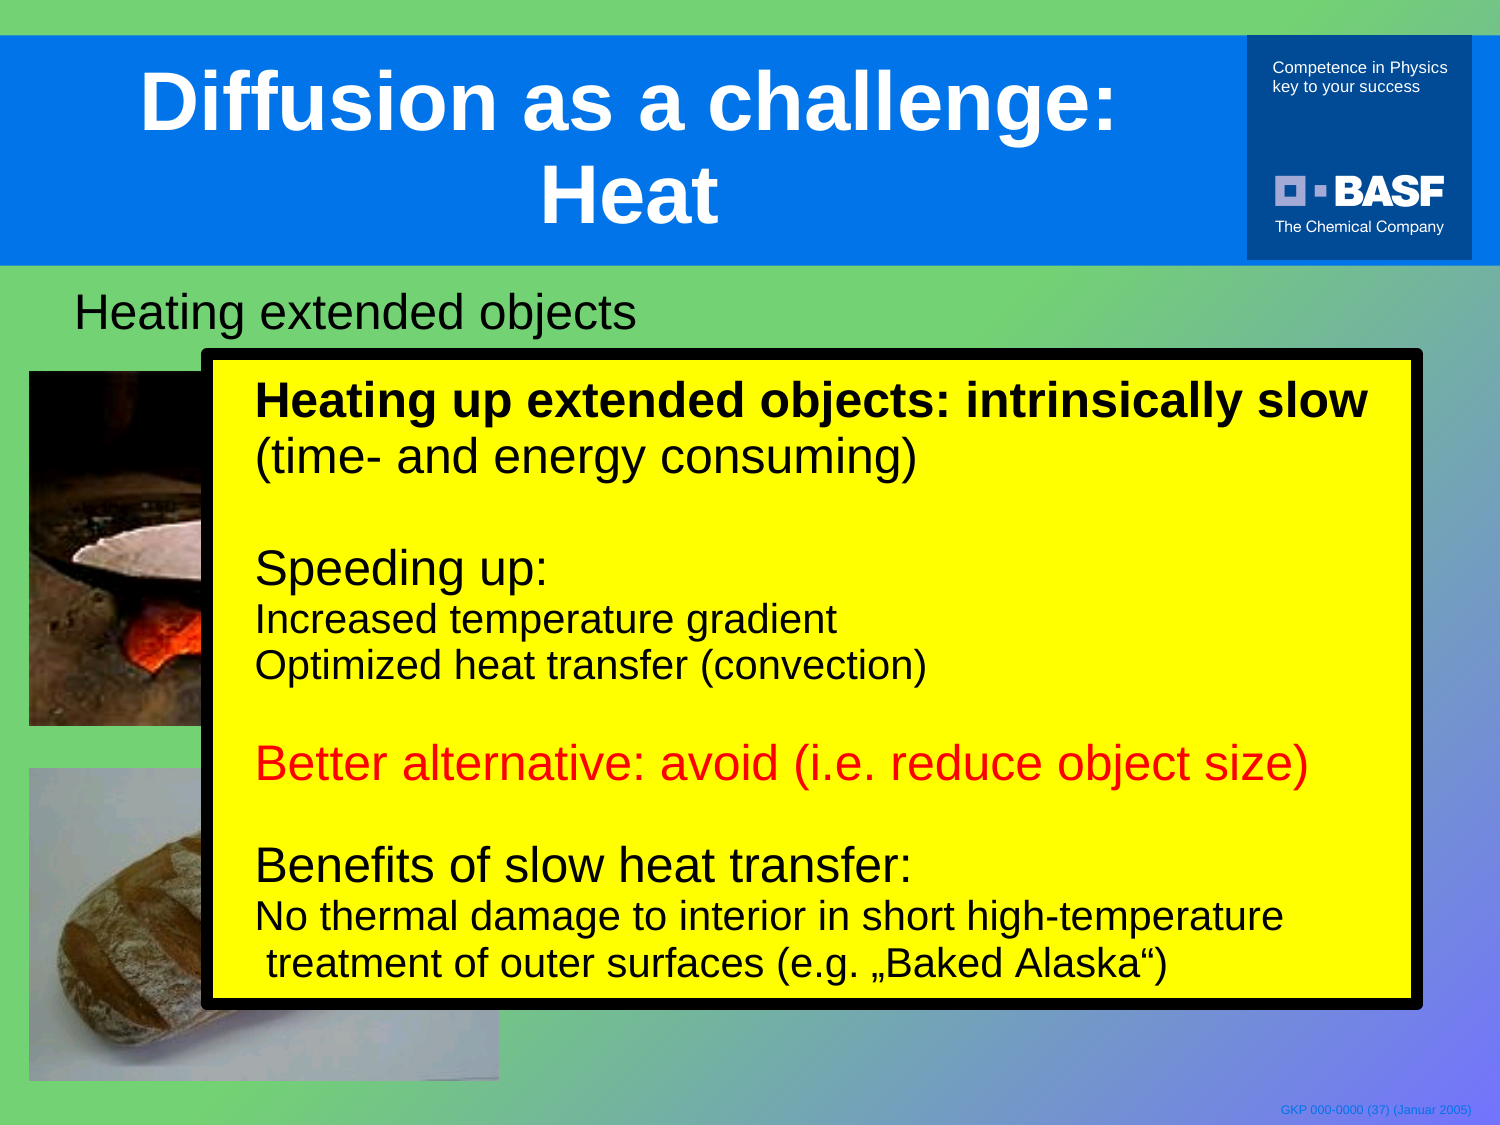

# Diffusion as a challenge: Heat
Heating extended objects
			e.g. baking
			Chapati
			almost homogeneous
			baking time
			< 1min
			European-
			style bread
			obviously inhomogeneous
			baking time
			> 1 h
Heating up extended objects: intrinsically slow
(time- and energy consuming)
Speeding up:
Increased temperature gradient
Optimized heat transfer (convection)
Better alternative: avoid (i.e. reduce object size)
Benefits of slow heat transfer:
No thermal damage to interior in short high-temperature
 treatment of outer surfaces (e.g. „Baked Alaska“)